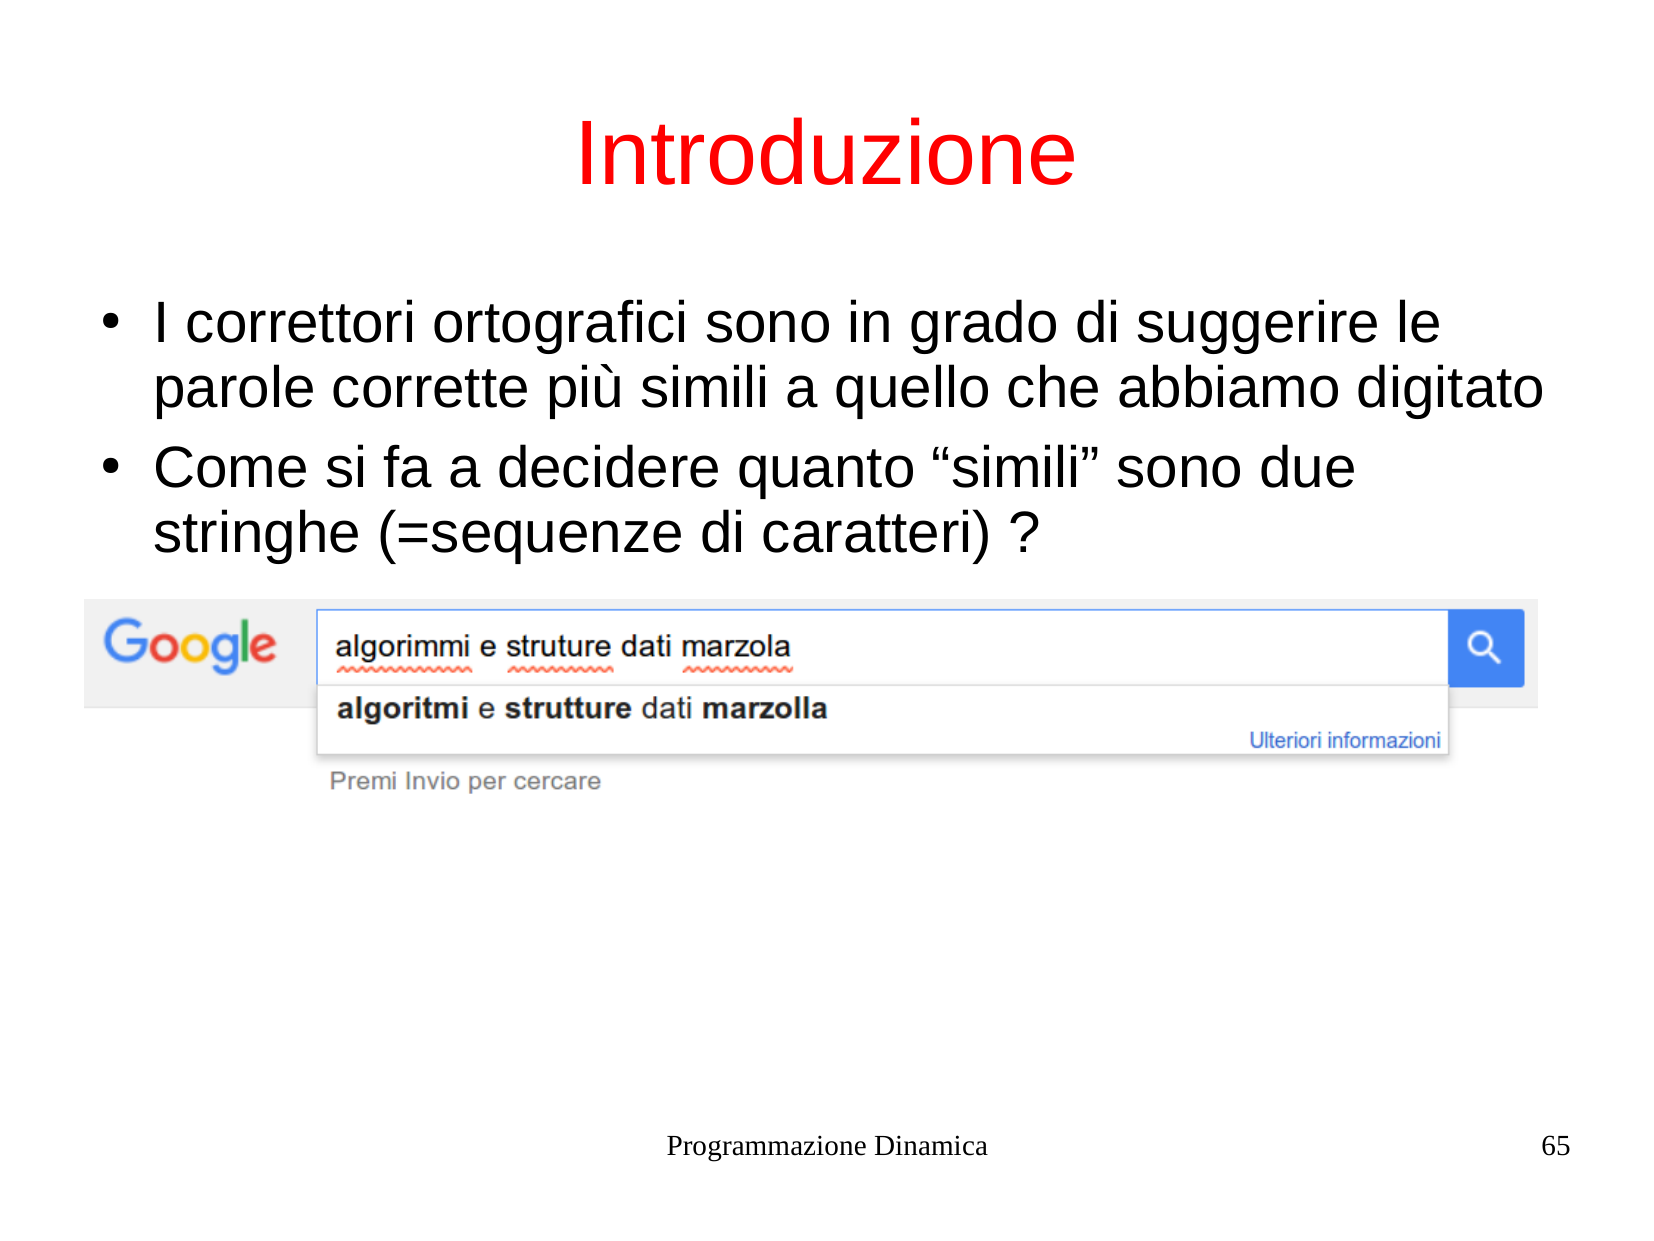

Introduzione
# I correttori ortografici sono in grado di suggerire le parole corrette più simili a quello che abbiamo digitato
Come si fa a decidere quanto “simili” sono due stringhe (=sequenze di caratteri) ?
Programmazione Dinamica
65